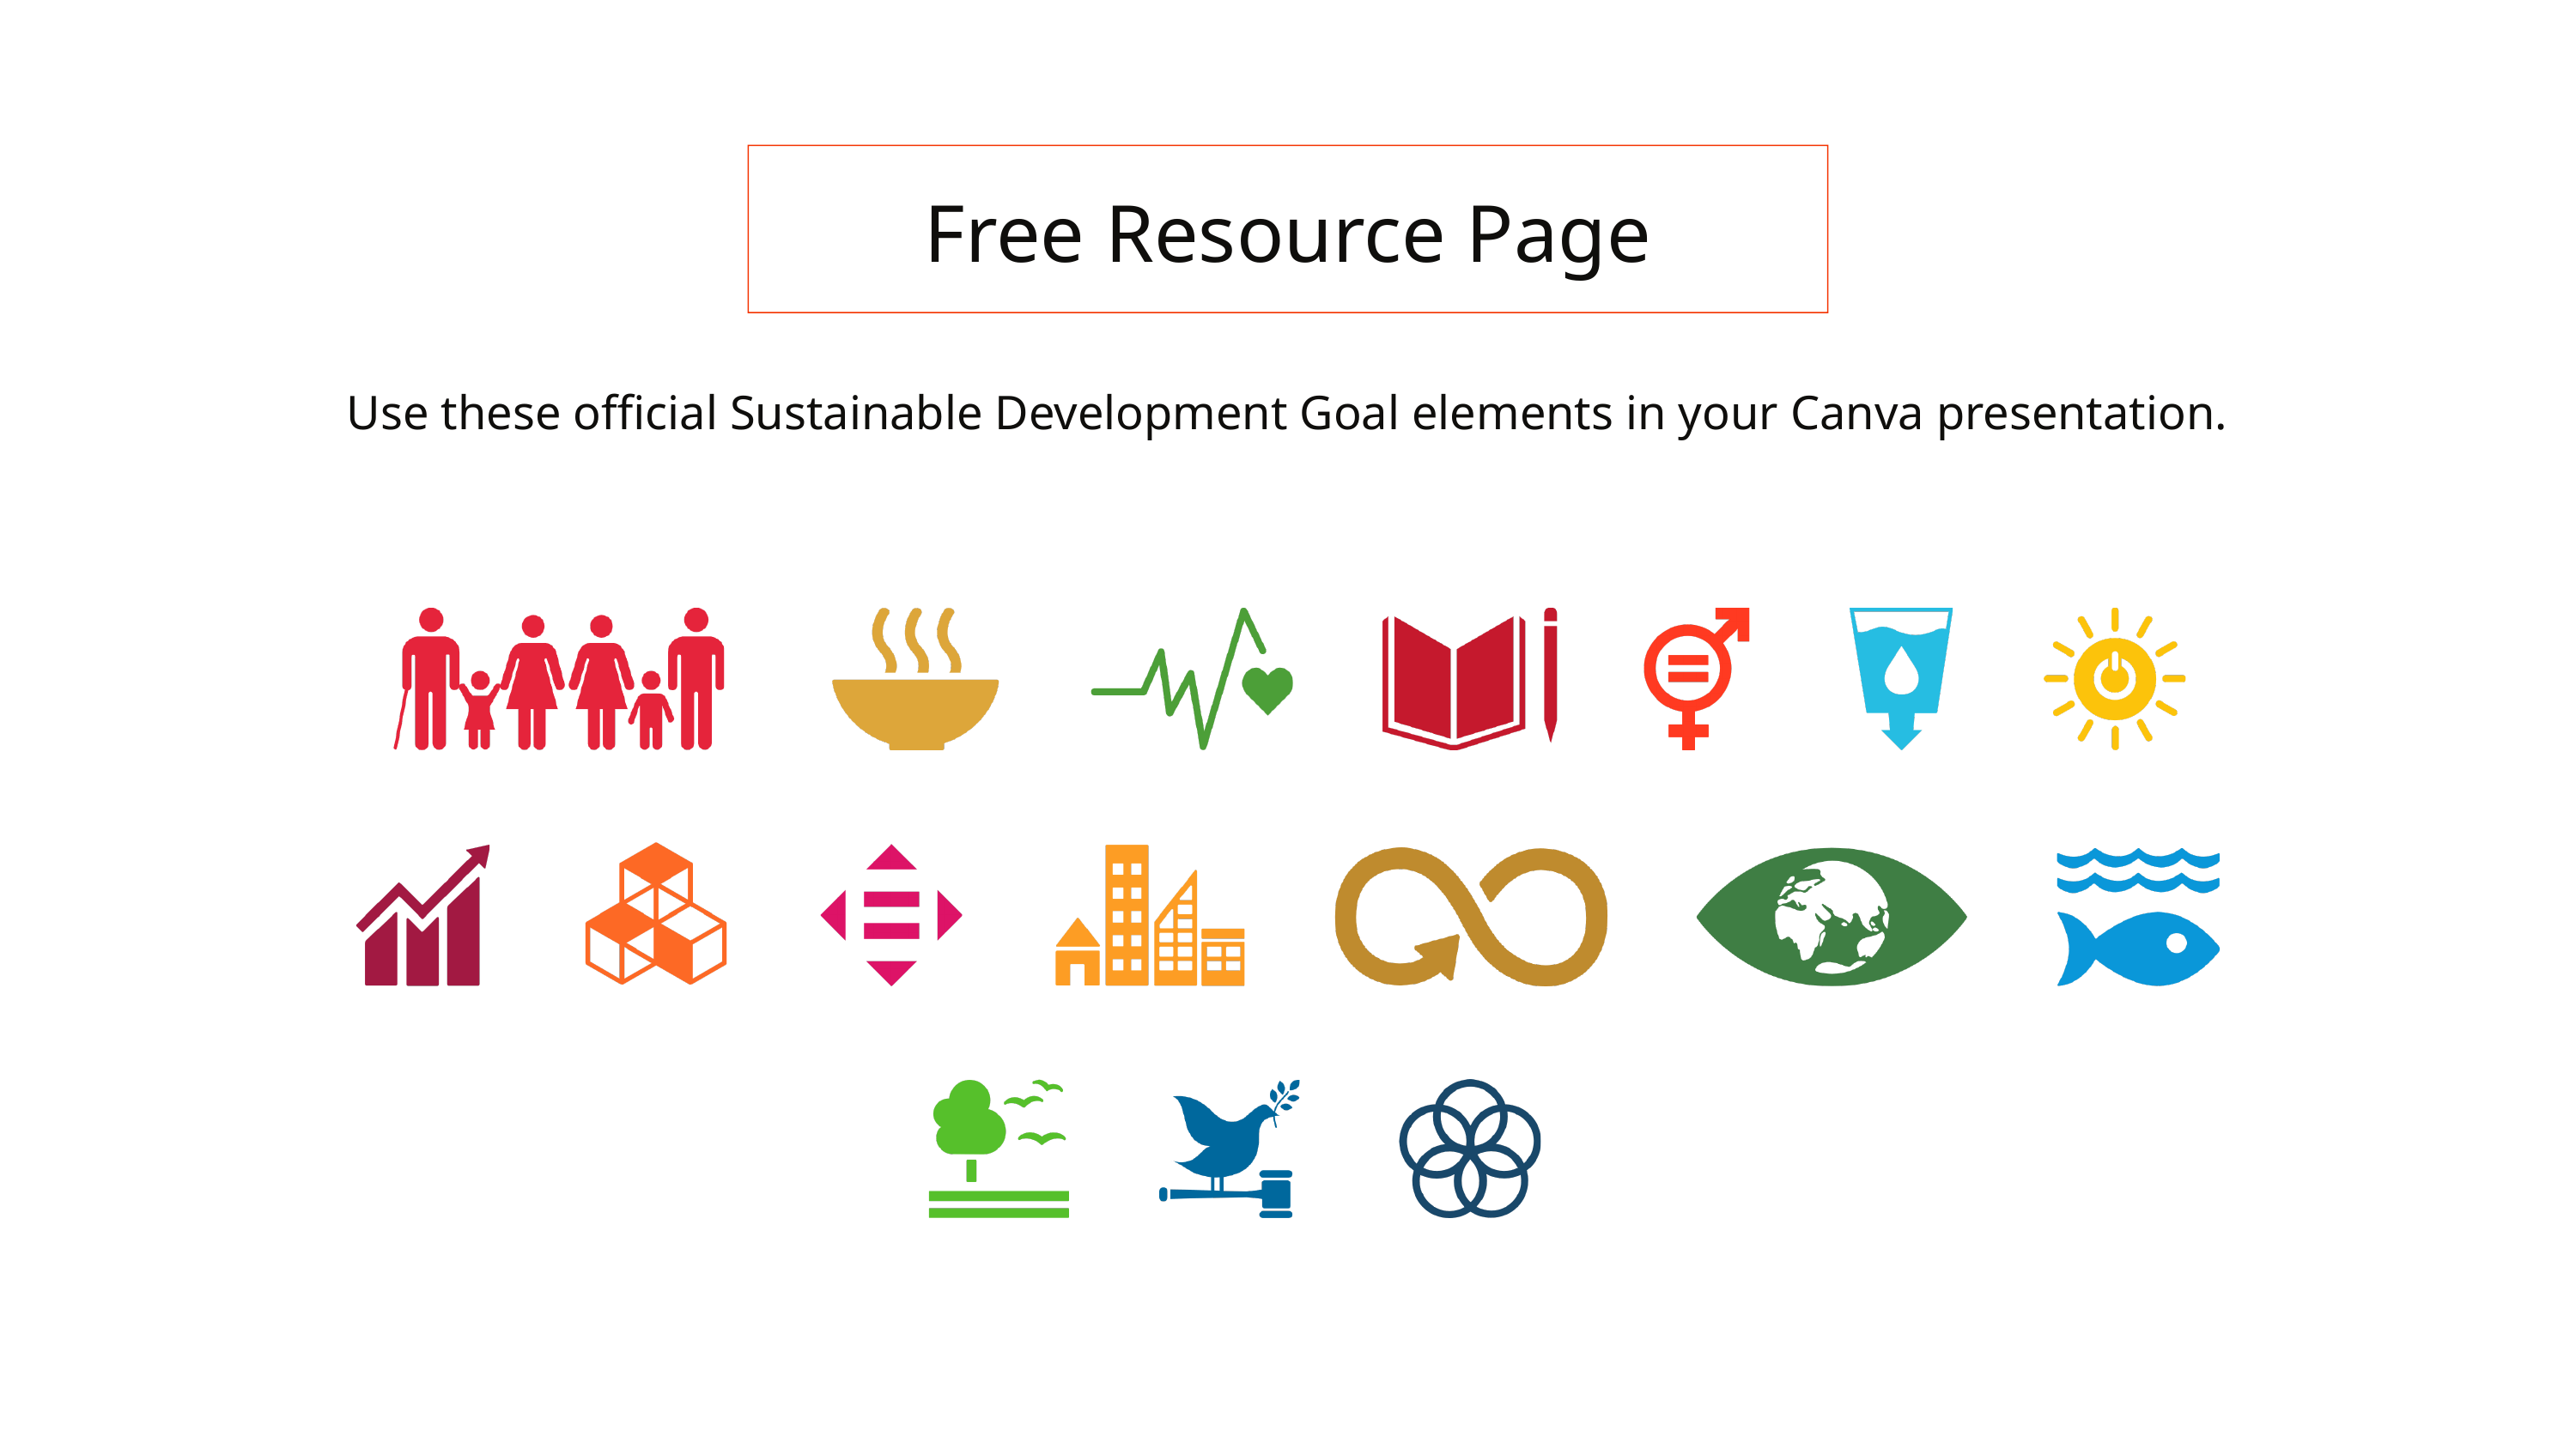

Free Resource Page
Use these official Sustainable Development Goal elements in your Canva presentation.